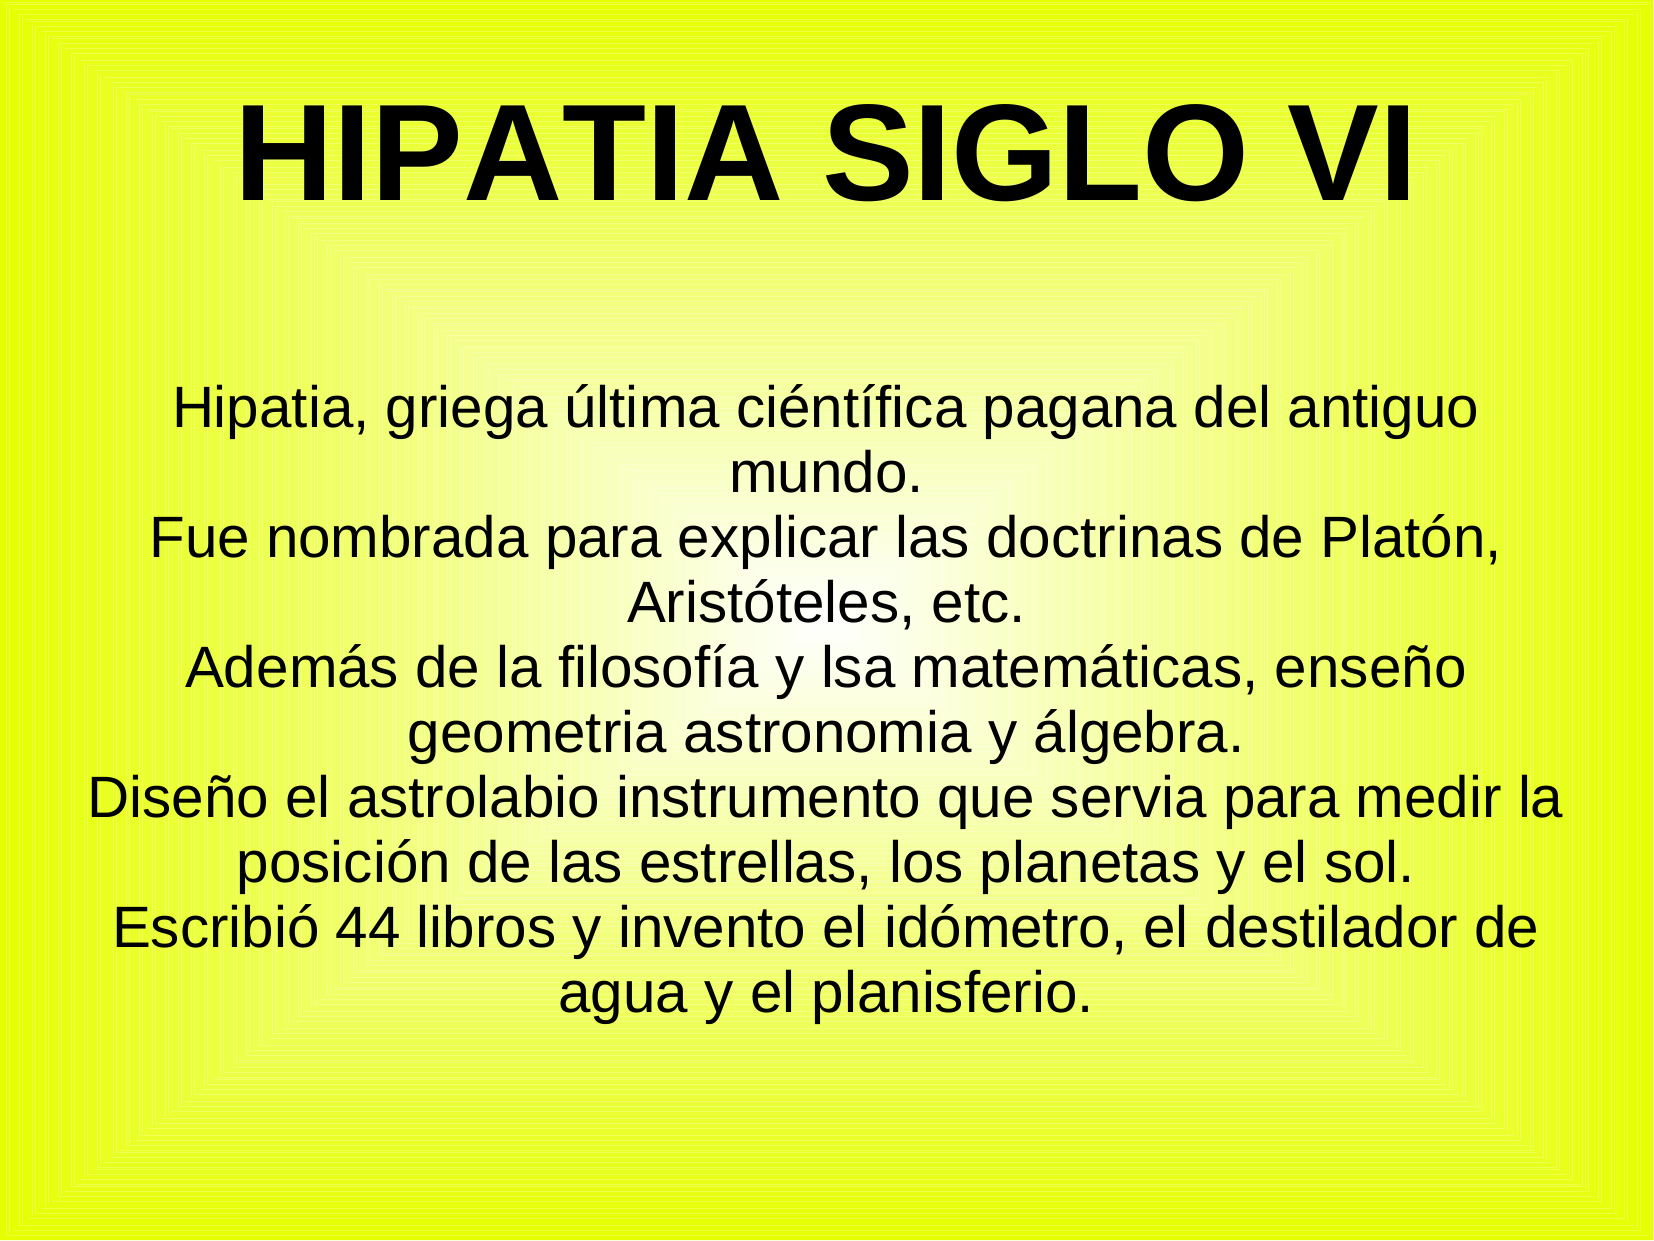

# HIPATIA SIGLO VI
Hipatia, griega última ciéntífica pagana del antiguo mundo.
Fue nombrada para explicar las doctrinas de Platón, Aristóteles, etc.
Además de la filosofía y lsa matemáticas, enseño geometria astronomia y álgebra.
Diseño el astrolabio instrumento que servia para medir la posición de las estrellas, los planetas y el sol.
Escribió 44 libros y invento el idómetro, el destilador de agua y el planisferio.